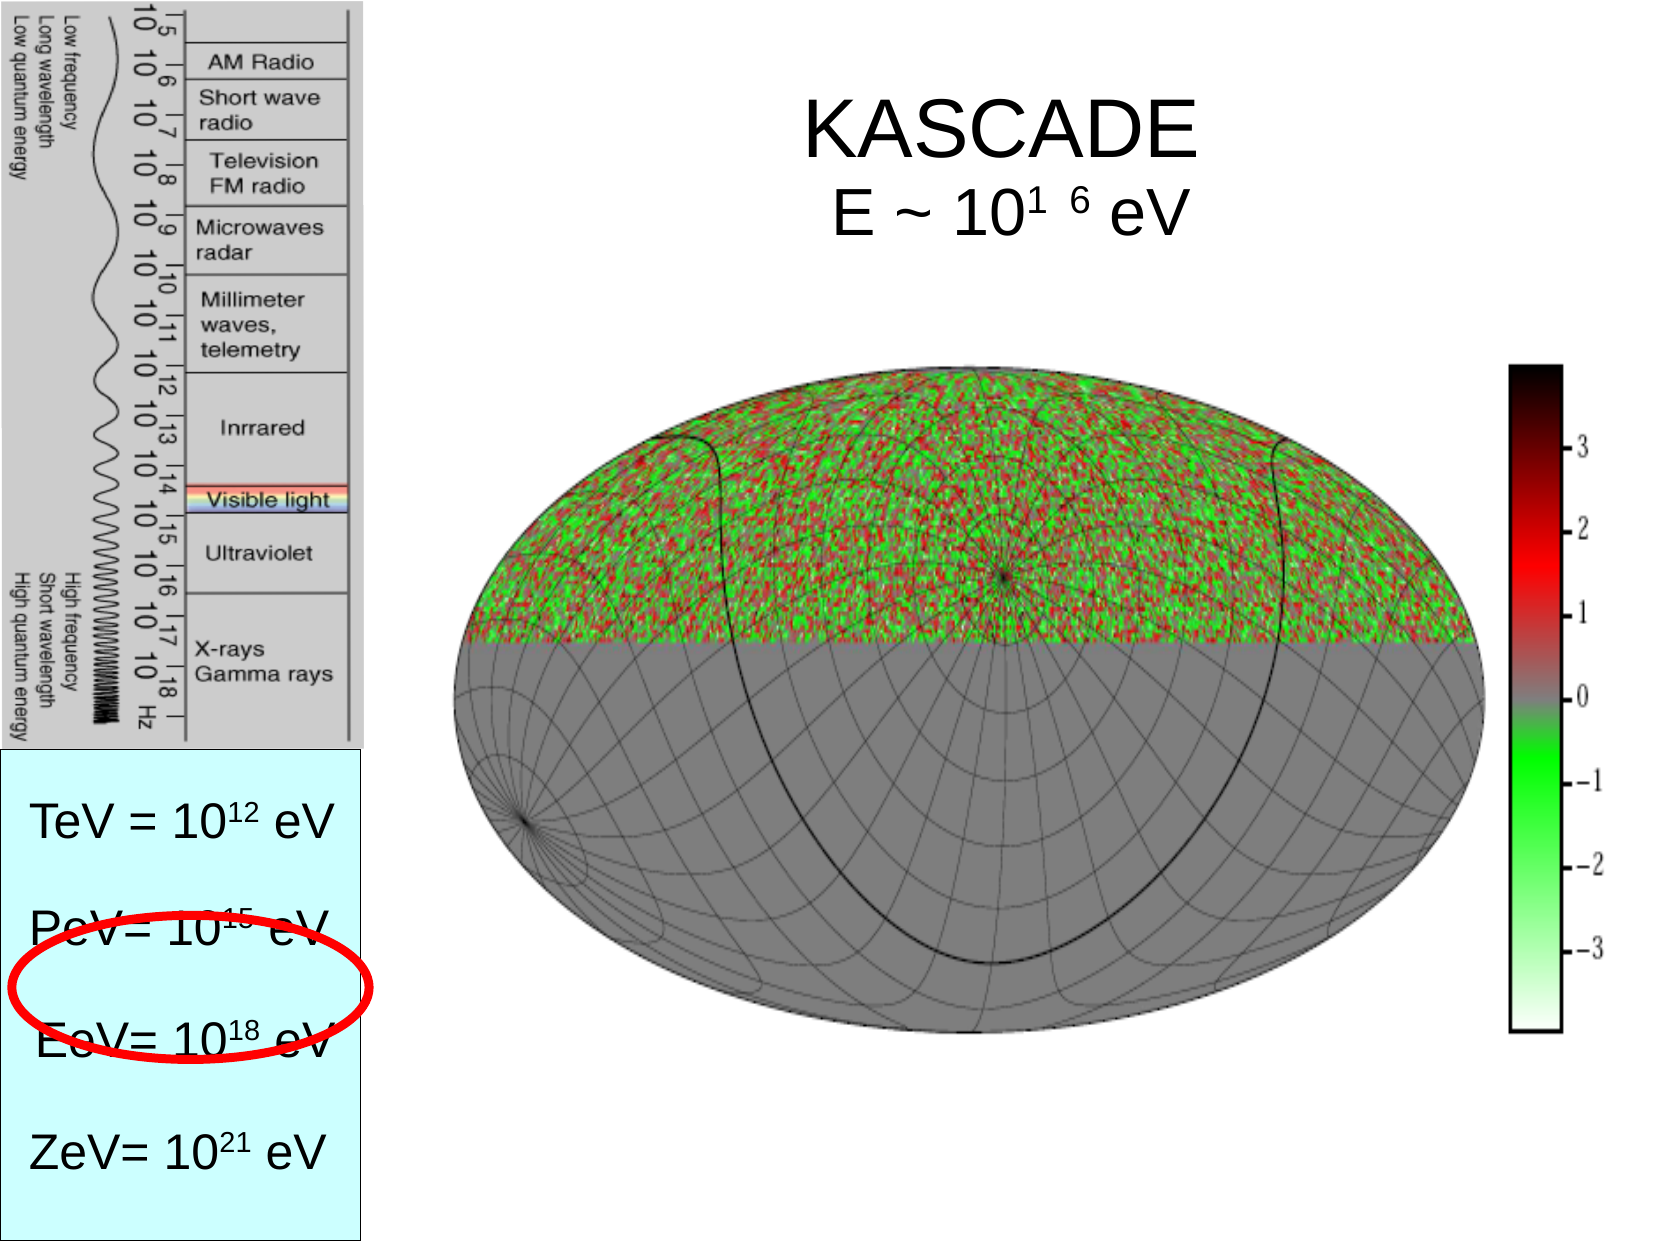

KASCADE
E ~ 101 6 eV
TeV = 1012 eV
PeV= 1015 eV
EeV= 1018 eV
ZeV= 1021 eV